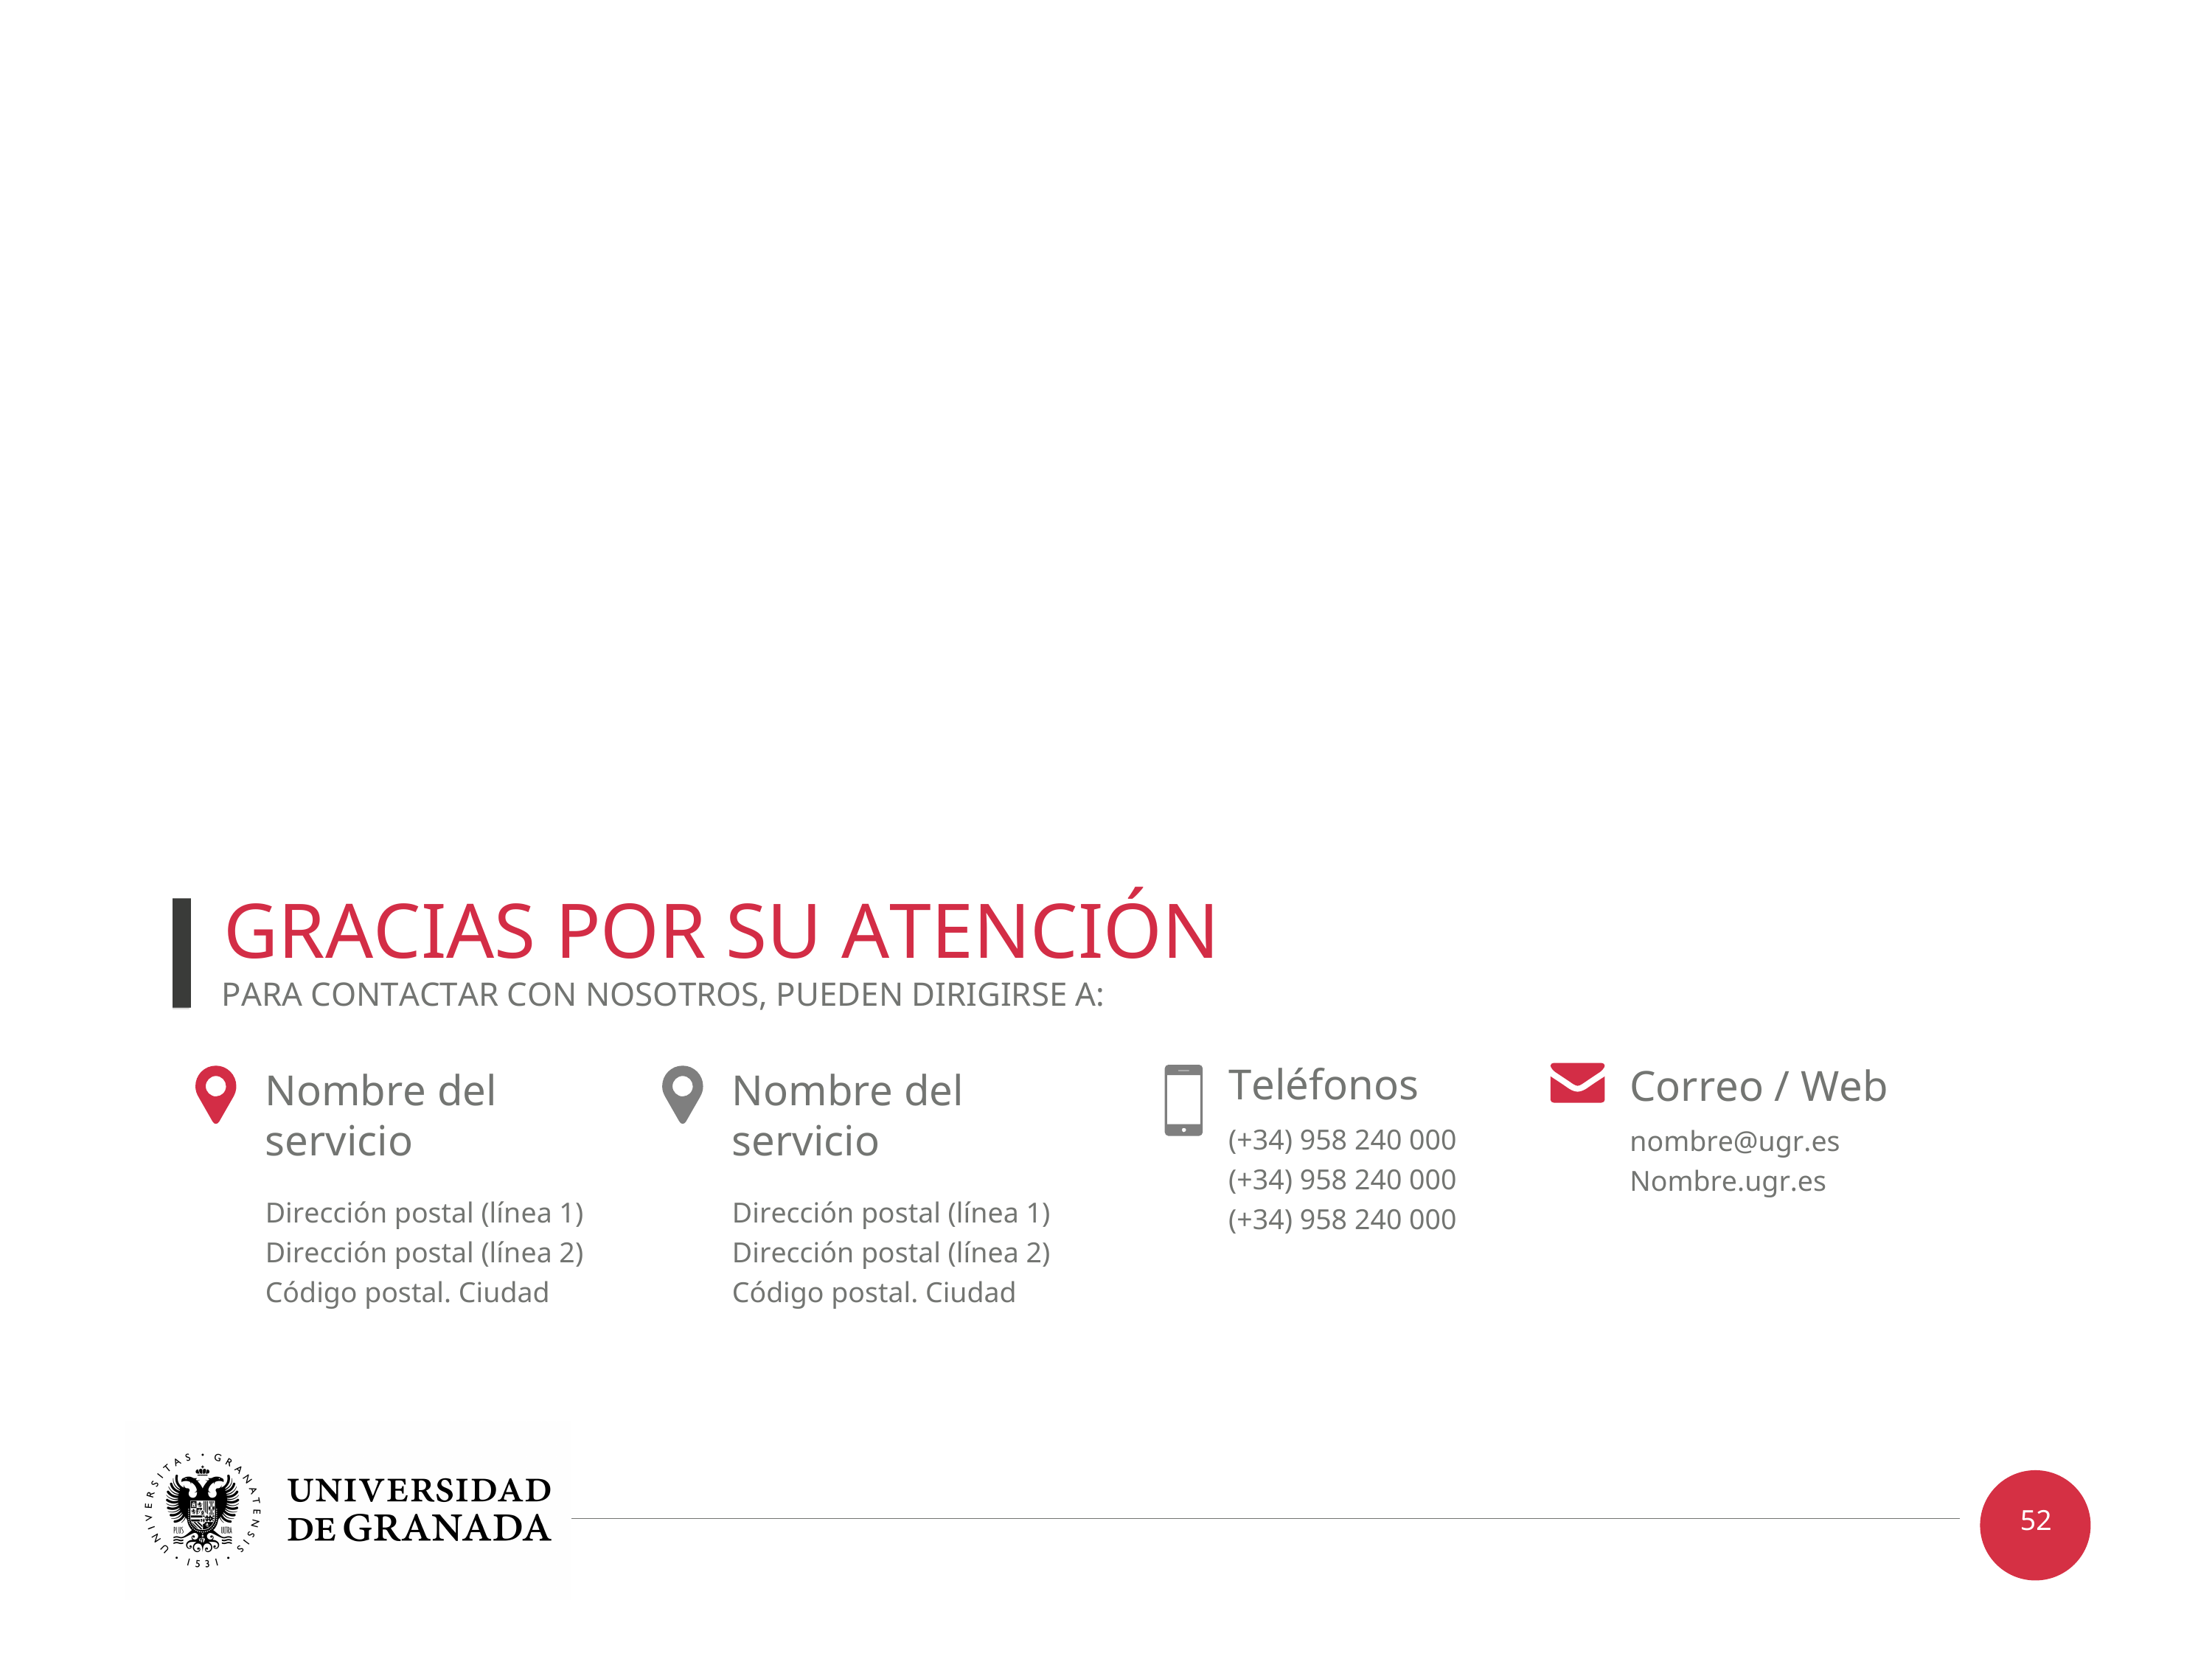

#
GRACIAS POR SU ATENCIÓN
PARA CONTACTAR CON NOSOTROS, PUEDEN DIRIGIRSE A:
Teléfonos
(+34) 958 240 000
(+34) 958 240 000
(+34) 958 240 000
Correo / Web
nombre@ugr.es
Nombre.ugr.es
Nombre del servicio
Dirección postal (línea 1)
Dirección postal (línea 2)
Código postal. Ciudad
Nombre del servicio
Dirección postal (línea 1)
Dirección postal (línea 2)
Código postal. Ciudad